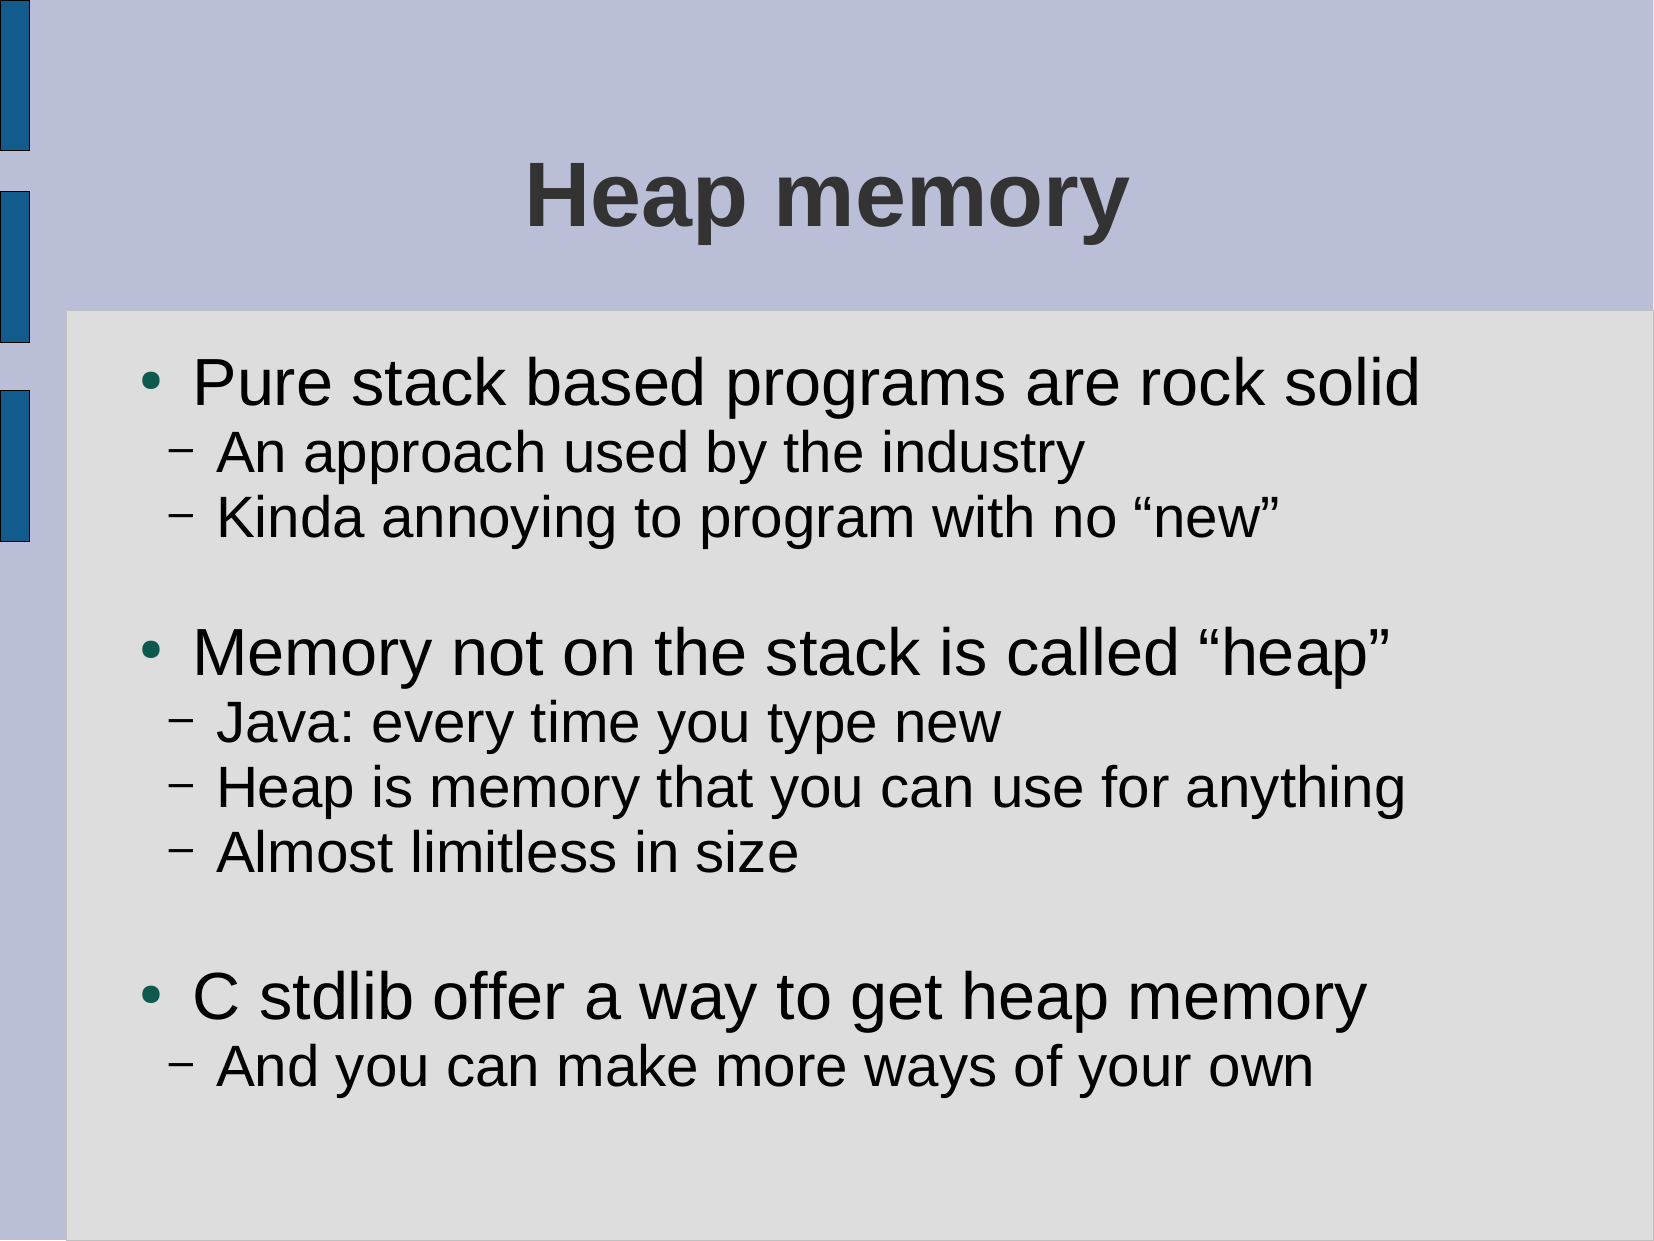

# Heap memory
Pure stack based programs are rock solid
An approach used by the industry
Kinda annoying to program with no “new”
Memory not on the stack is called “heap”
Java: every time you type new
Heap is memory that you can use for anything
Almost limitless in size
C stdlib offer a way to get heap memory
And you can make more ways of your own